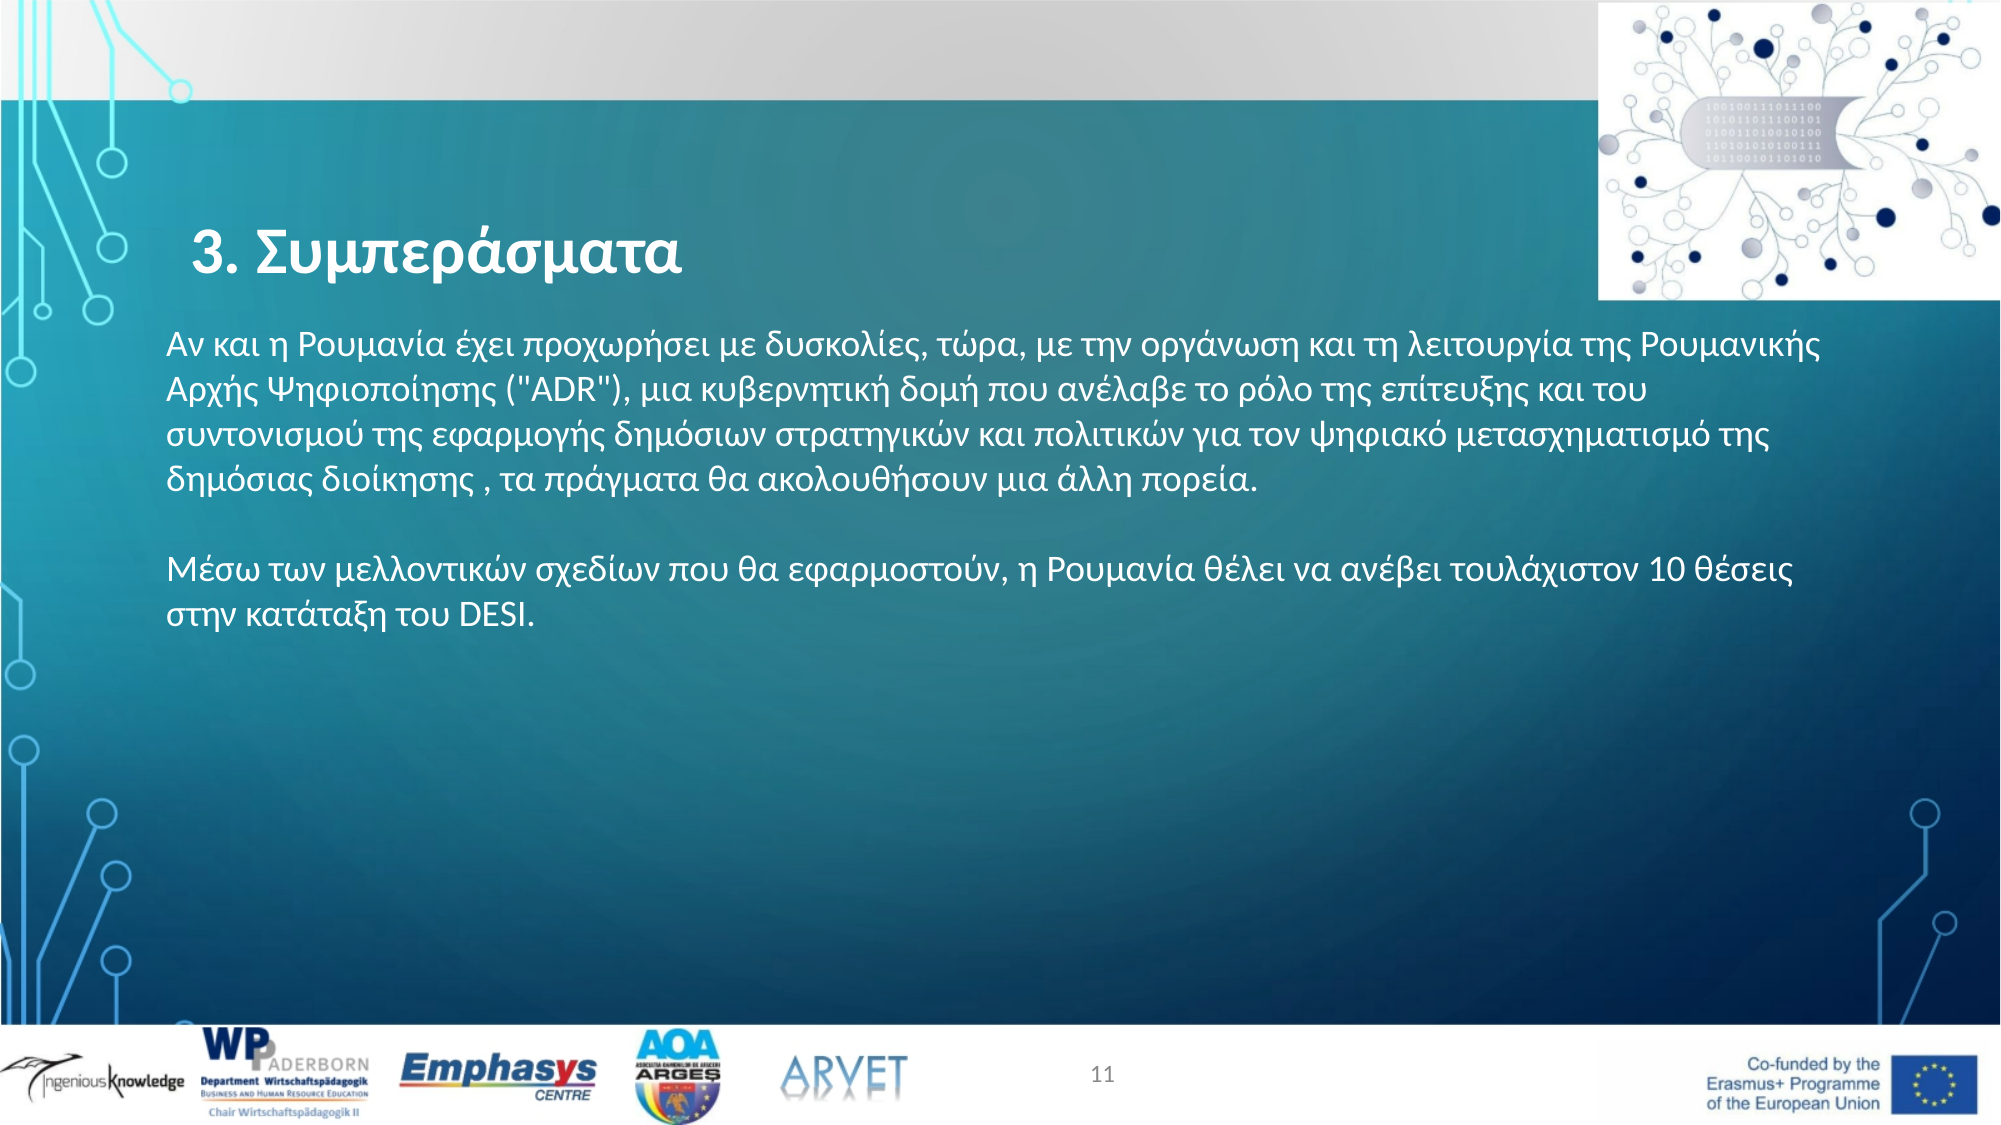

3. Συμπεράσματα
Αν και η Ρουμανία έχει προχωρήσει με δυσκολίες, τώρα, με την οργάνωση και τη λειτουργία της Ρουμανικής Αρχής Ψηφιοποίησης ("ADR"), μια κυβερνητική δομή που ανέλαβε το ρόλο της επίτευξης και του συντονισμού της εφαρμογής δημόσιων στρατηγικών και πολιτικών για τον ψηφιακό μετασχηματισμό της δημόσιας διοίκησης , τα πράγματα θα ακολουθήσουν μια άλλη πορεία.
Μέσω των μελλοντικών σχεδίων που θα εφαρμοστούν, η Ρουμανία θέλει να ανέβει τουλάχιστον 10 θέσεις στην κατάταξη του DESI.